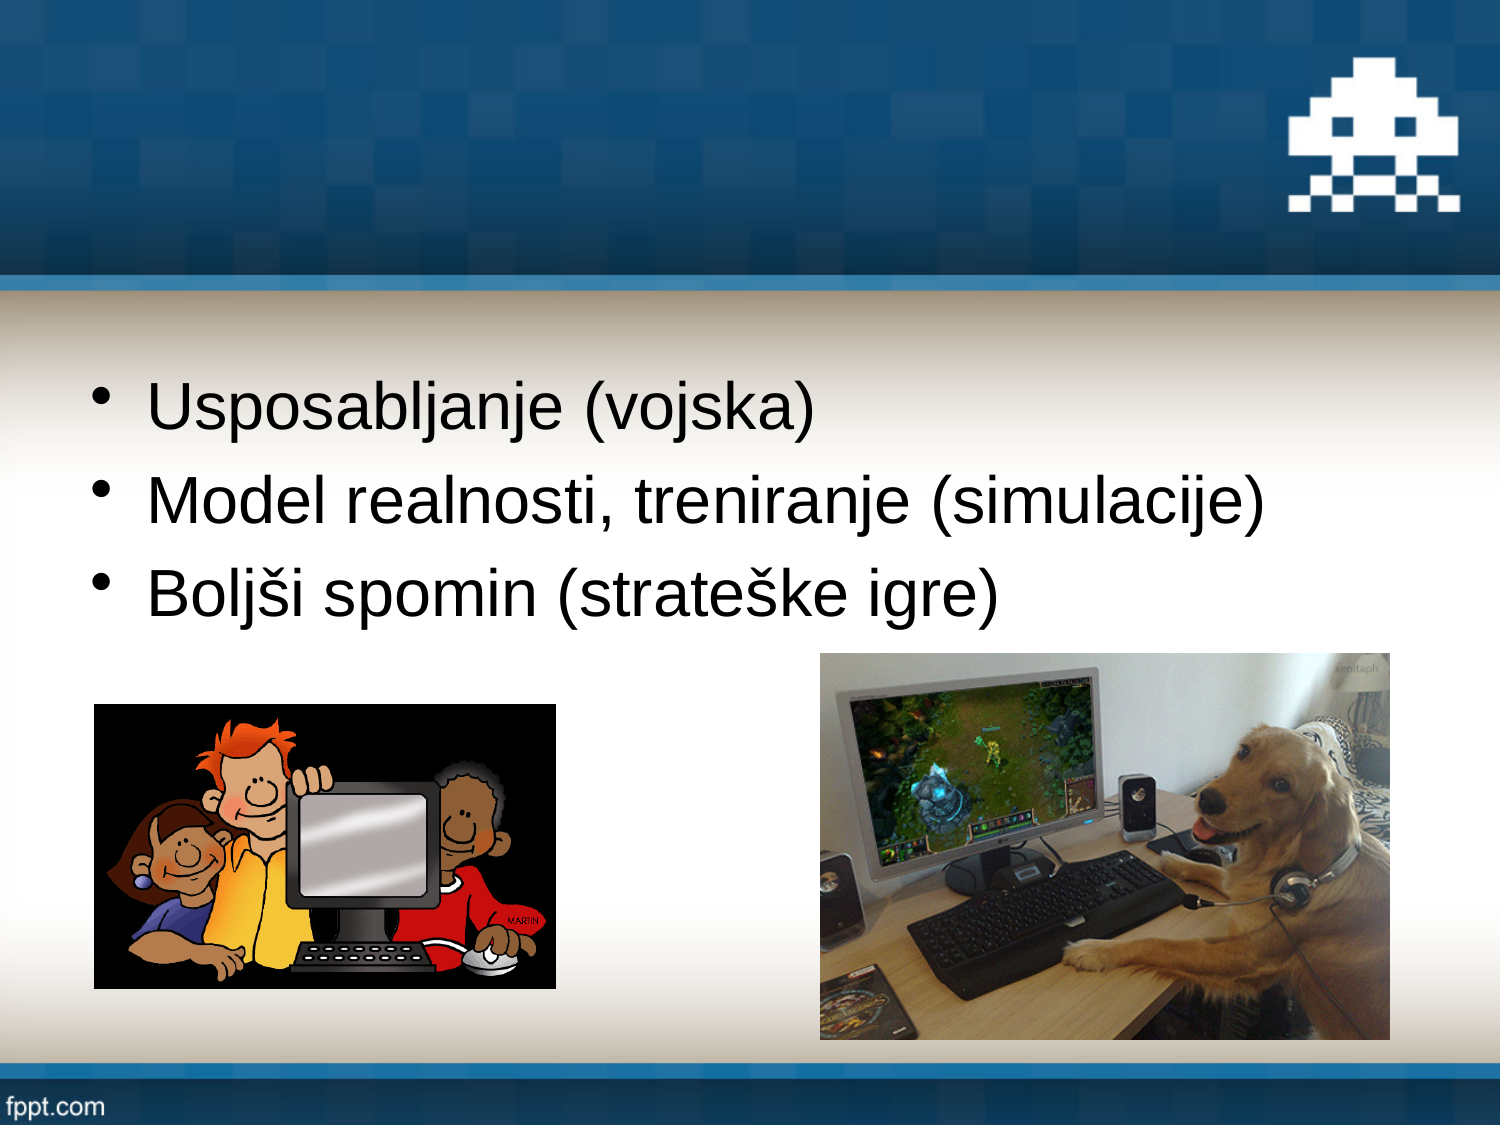

#
Usposabljanje (vojska)
Model realnosti, treniranje (simulacije)
Boljši spomin (strateške igre)